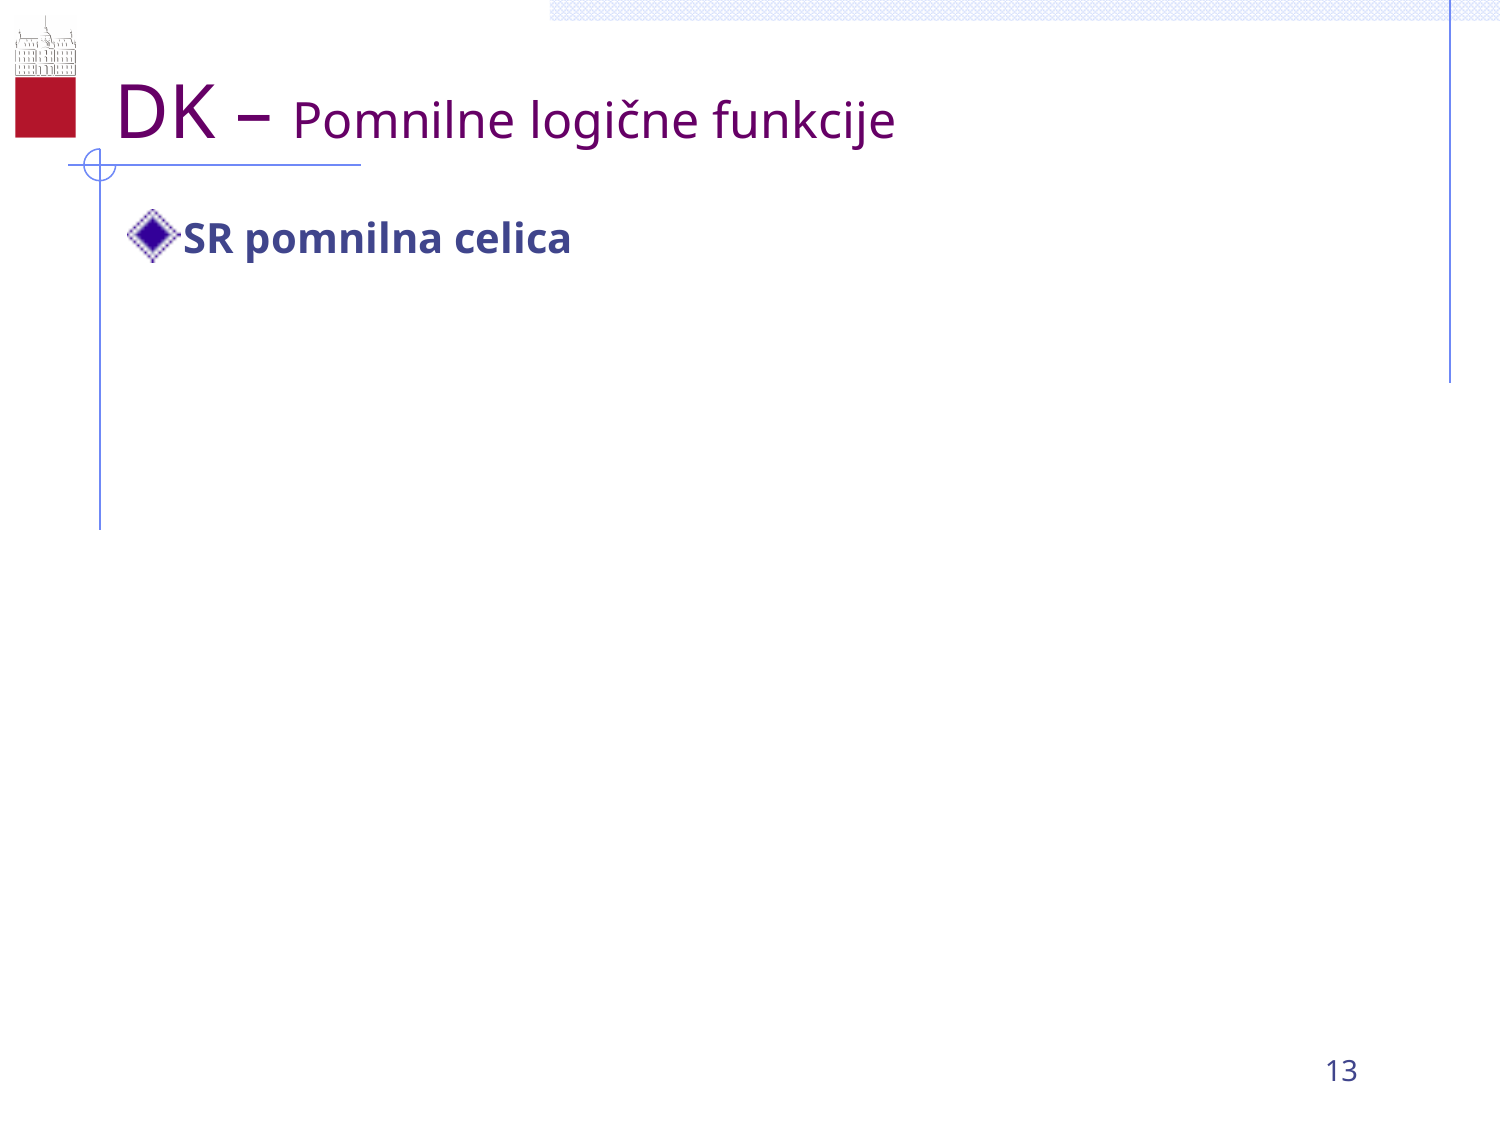

DK – Pomnilne logične funkcije
# SR pomnilna celica